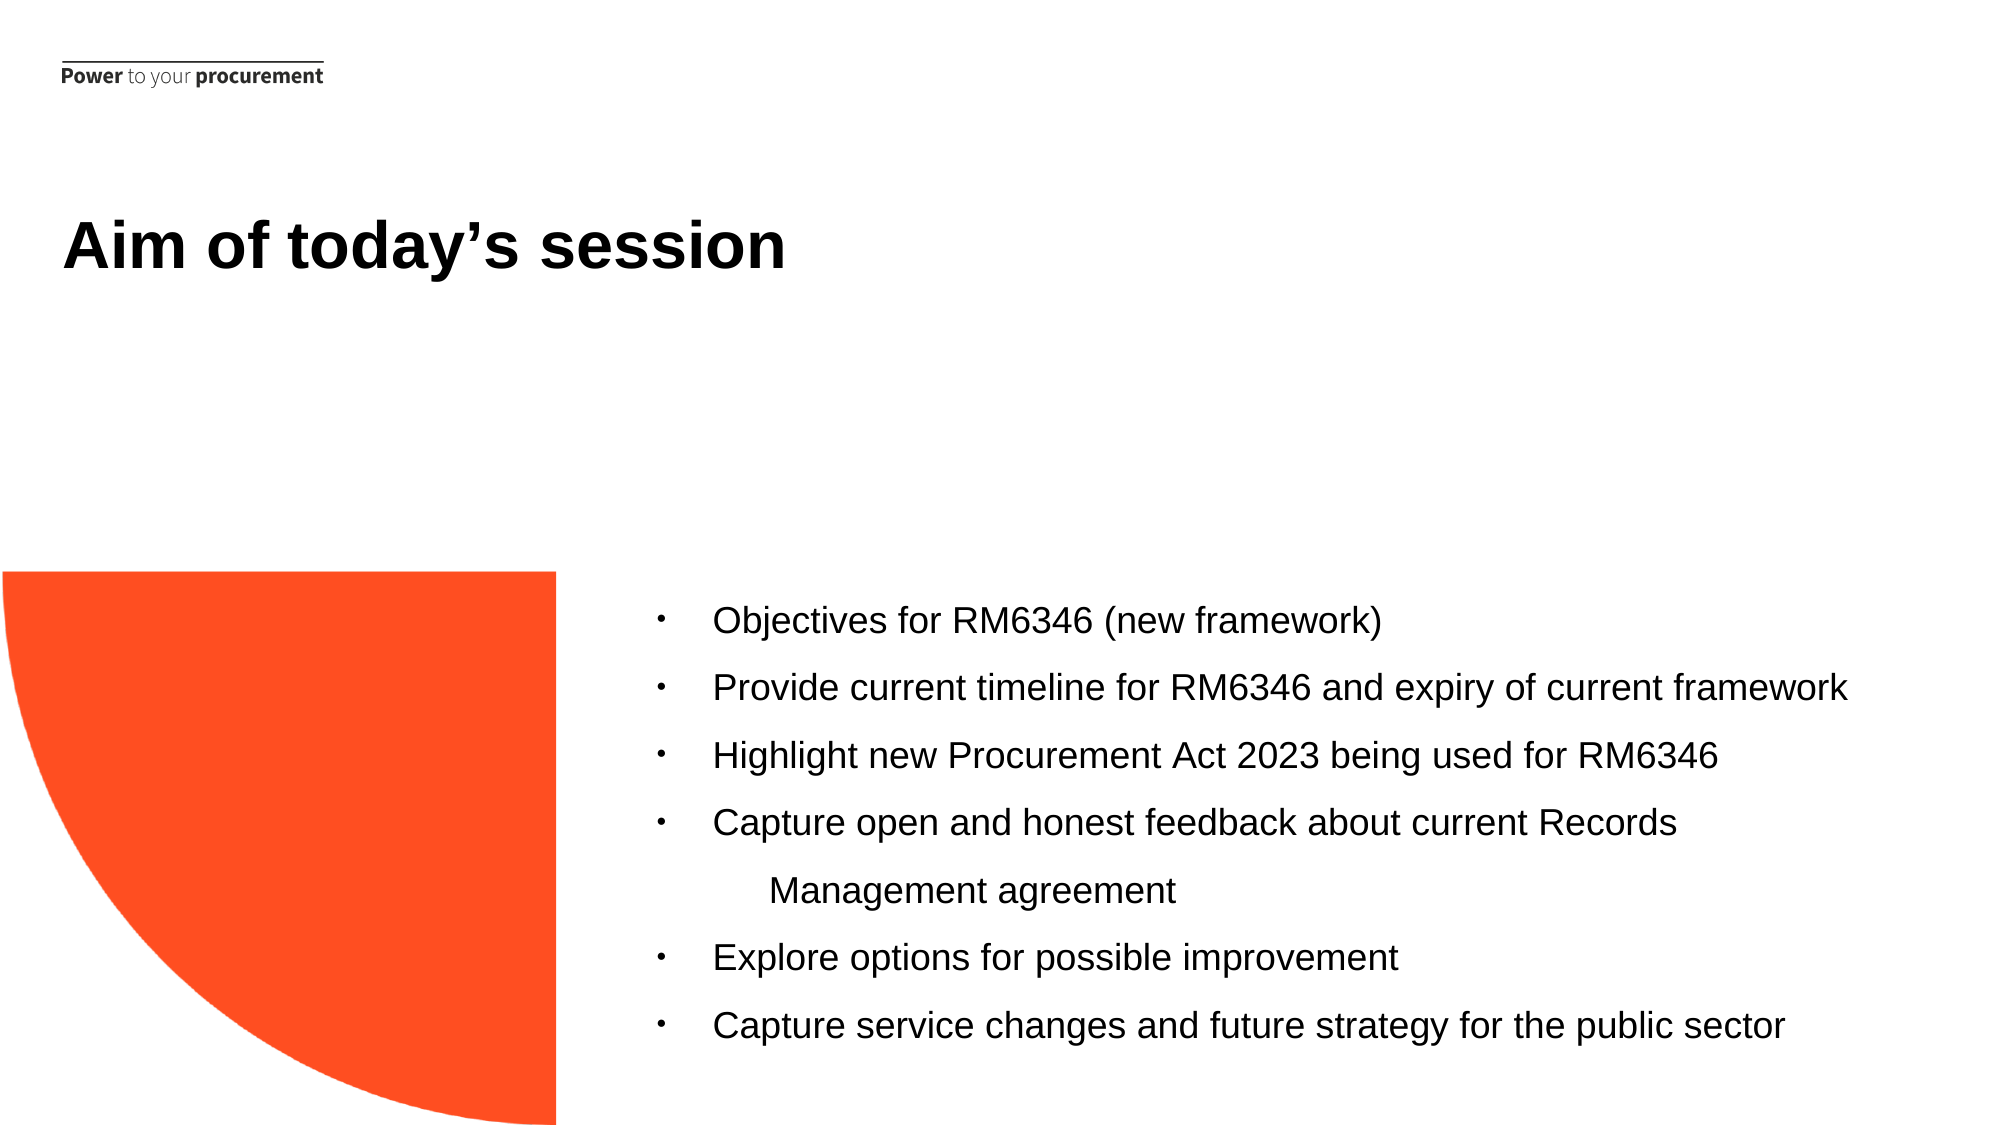

Aim of today’s session
# Objectives for RM6346 (new framework)
Provide current timeline for RM6346 and expiry of current framework
Highlight new Procurement Act 2023 being used for RM6346
Capture open and honest feedback about current Records Management agreement
Explore options for possible improvement
Capture service changes and future strategy for the public sector